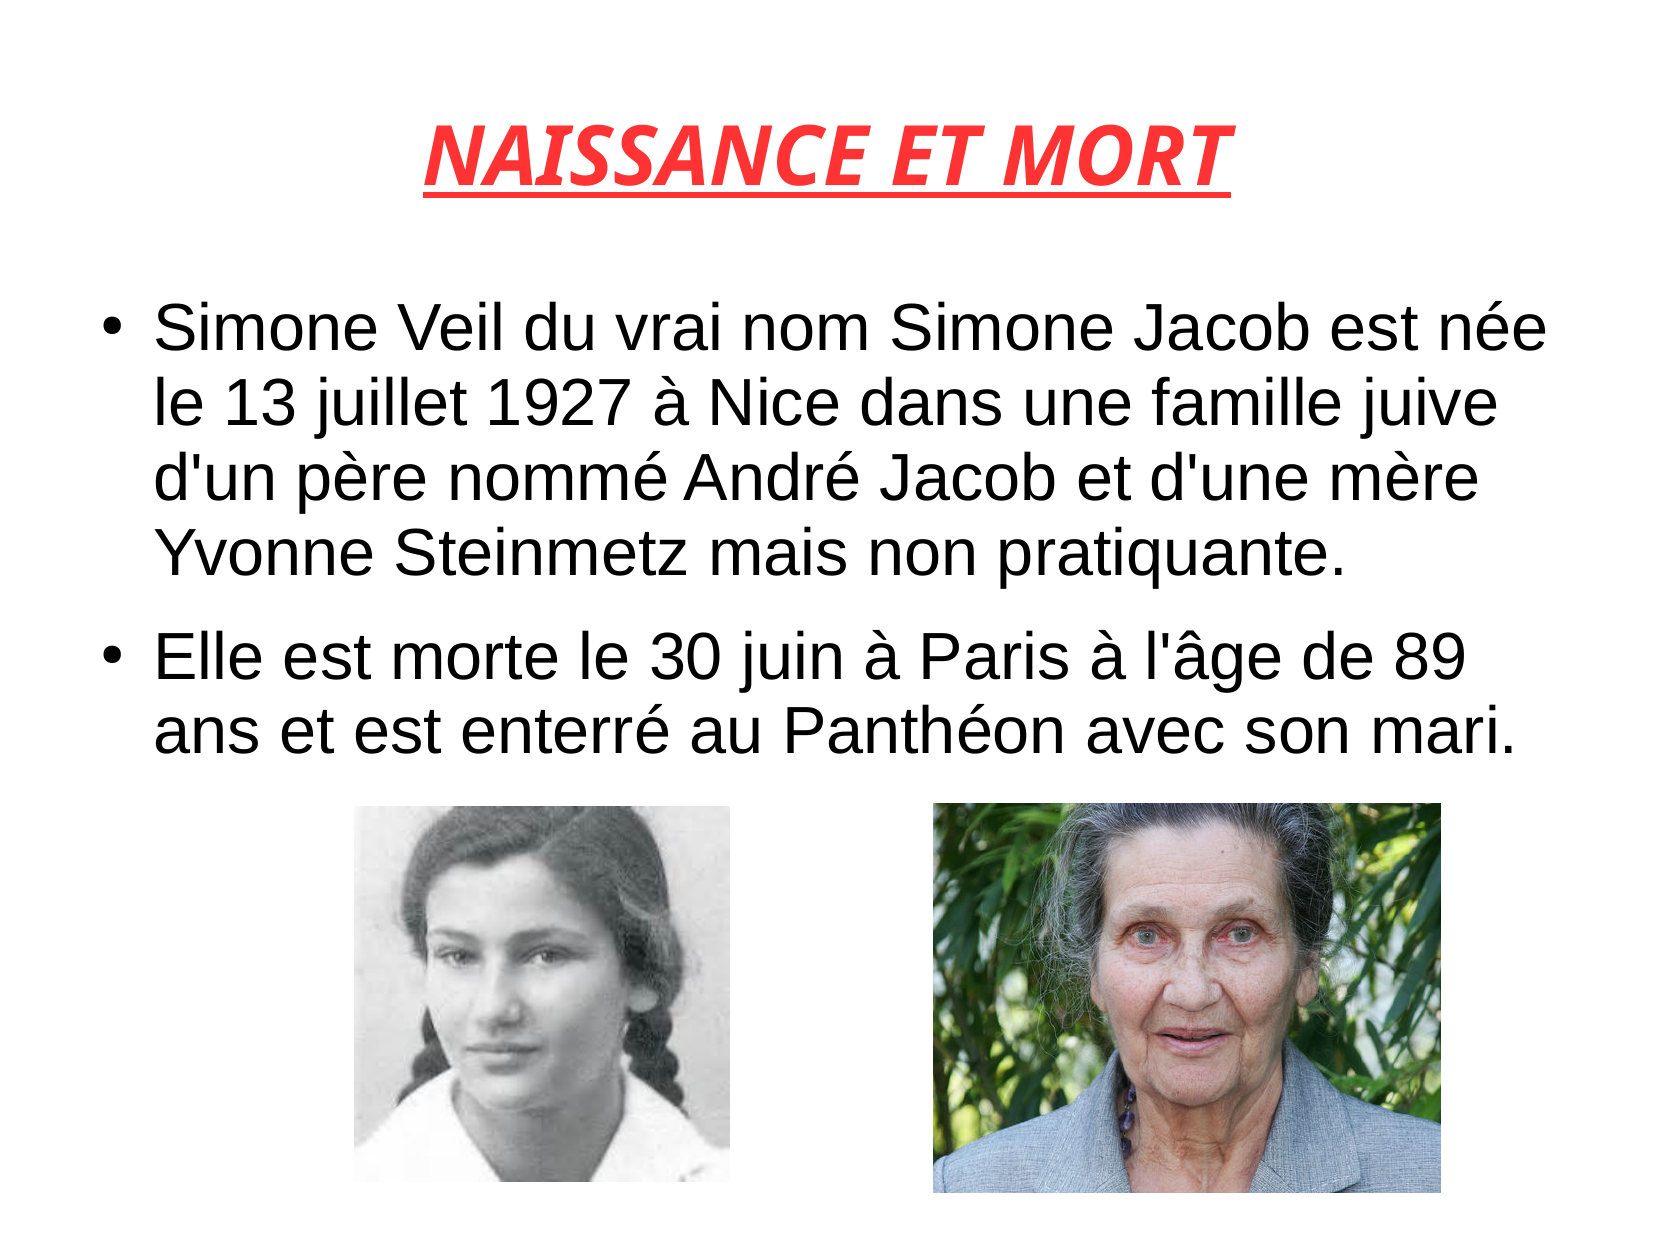

# NAISSANCE ET MORT
Simone Veil du vrai nom Simone Jacob est née le 13 juillet 1927 à Nice dans une famille juive d'un père nommé André Jacob et d'une mère Yvonne Steinmetz mais non pratiquante.
Elle est morte le 30 juin à Paris à l'âge de 89 ans et est enterré au Panthéon avec son mari.